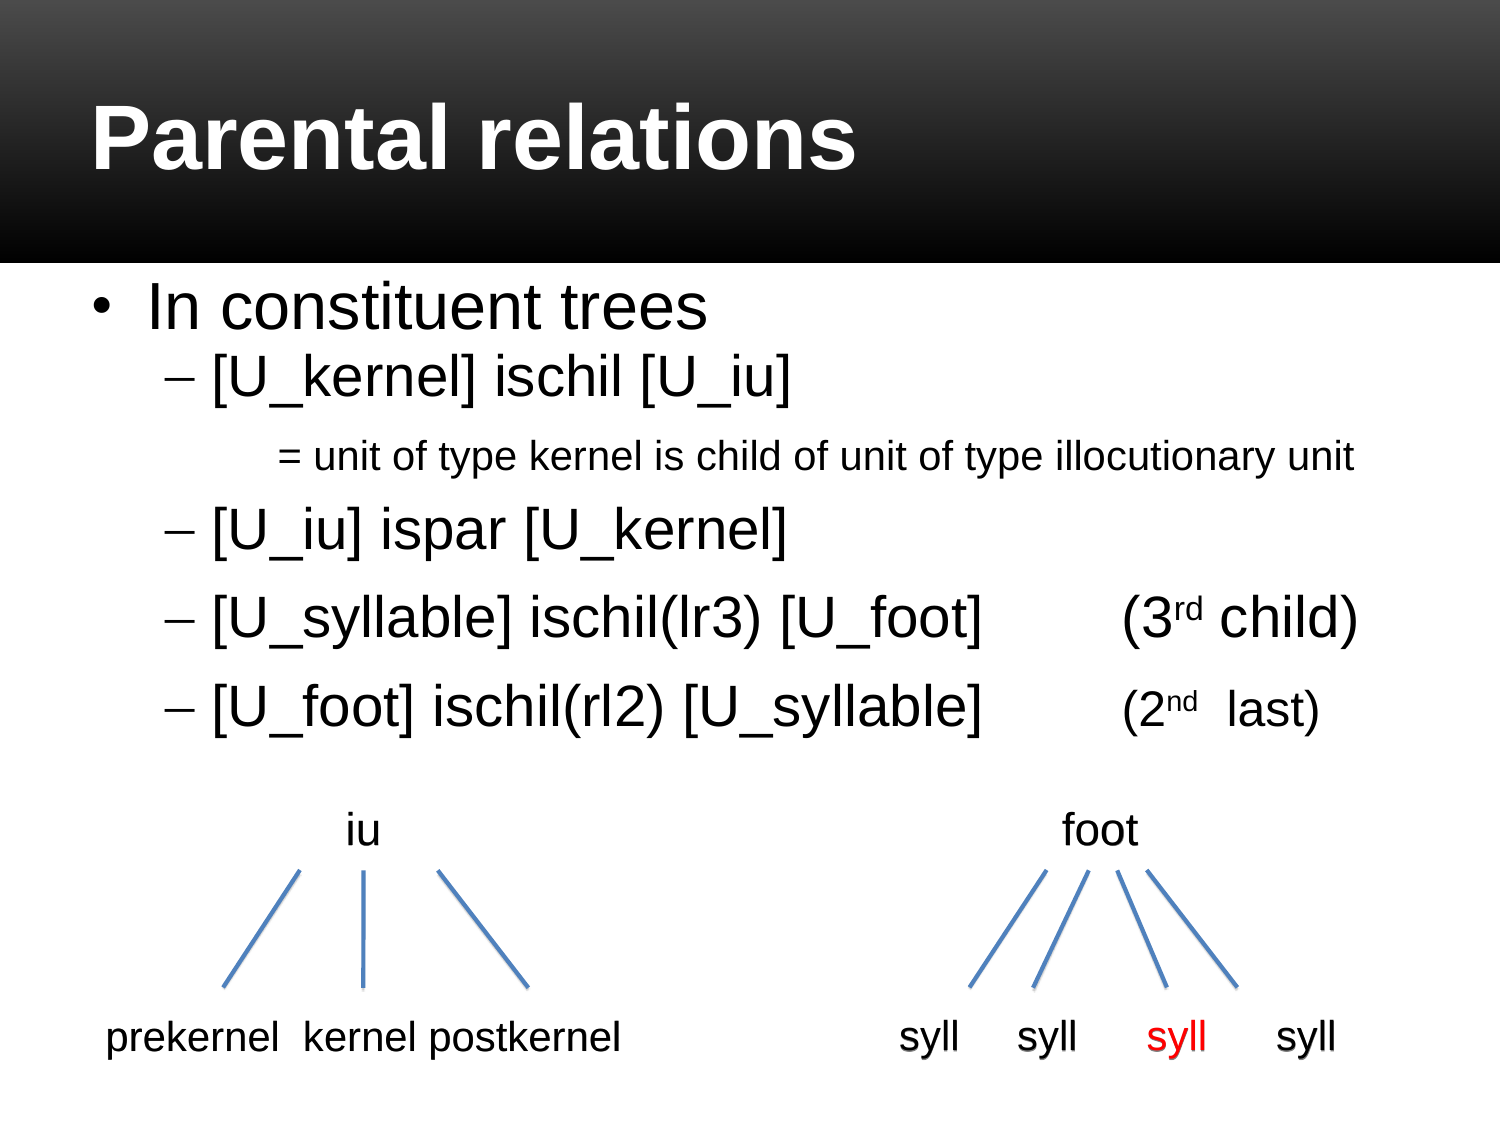

# Parental relations
In constituent trees
[U_kernel] ischil [U_iu]
= unit of type kernel is child of unit of type illocutionary unit
[U_iu] ispar [U_kernel]
[U_syllable] ischil(lr3) [U_foot]		(3rd child)
[U_foot] ischil(rl2) [U_syllable]		(2nd last)
iu
foot
syll syll syll syll
prekernel kernel postkernel